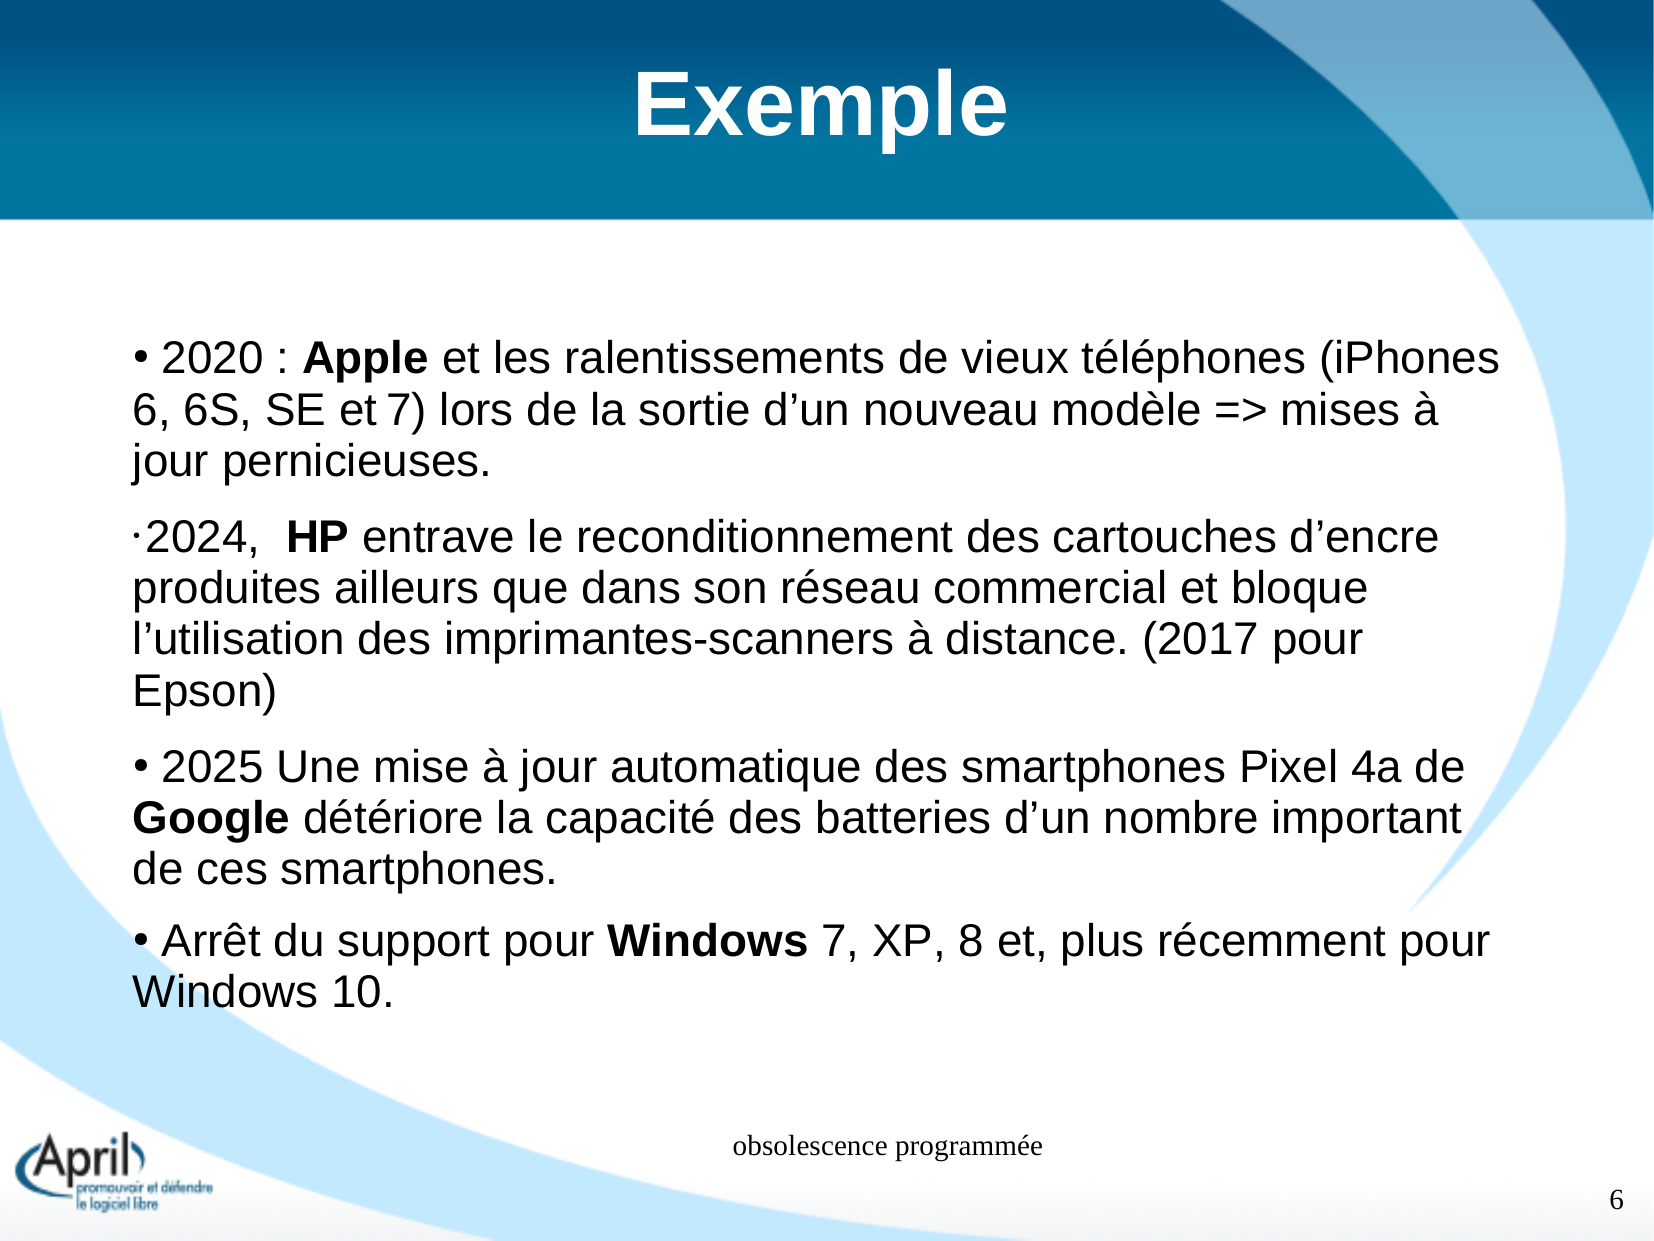

# Exemple
 2020 : Apple et les ralentissements de vieux téléphones (iPhones 6, 6S, SE et 7) lors de la sortie d’un nouveau modèle => mises à jour pernicieuses.
 2024, HP entrave le reconditionnement des cartouches d’encre produites ailleurs que dans son réseau commercial et bloque l’utilisation des imprimantes-scanners à distance. (2017 pour Epson)
 2025 Une mise à jour automatique des smartphones Pixel 4a de Google détériore la capacité des batteries d’un nombre important de ces smartphones.
 Arrêt du support pour Windows 7, XP, 8 et, plus récemment pour Windows 10.
obsolescence programmée
6